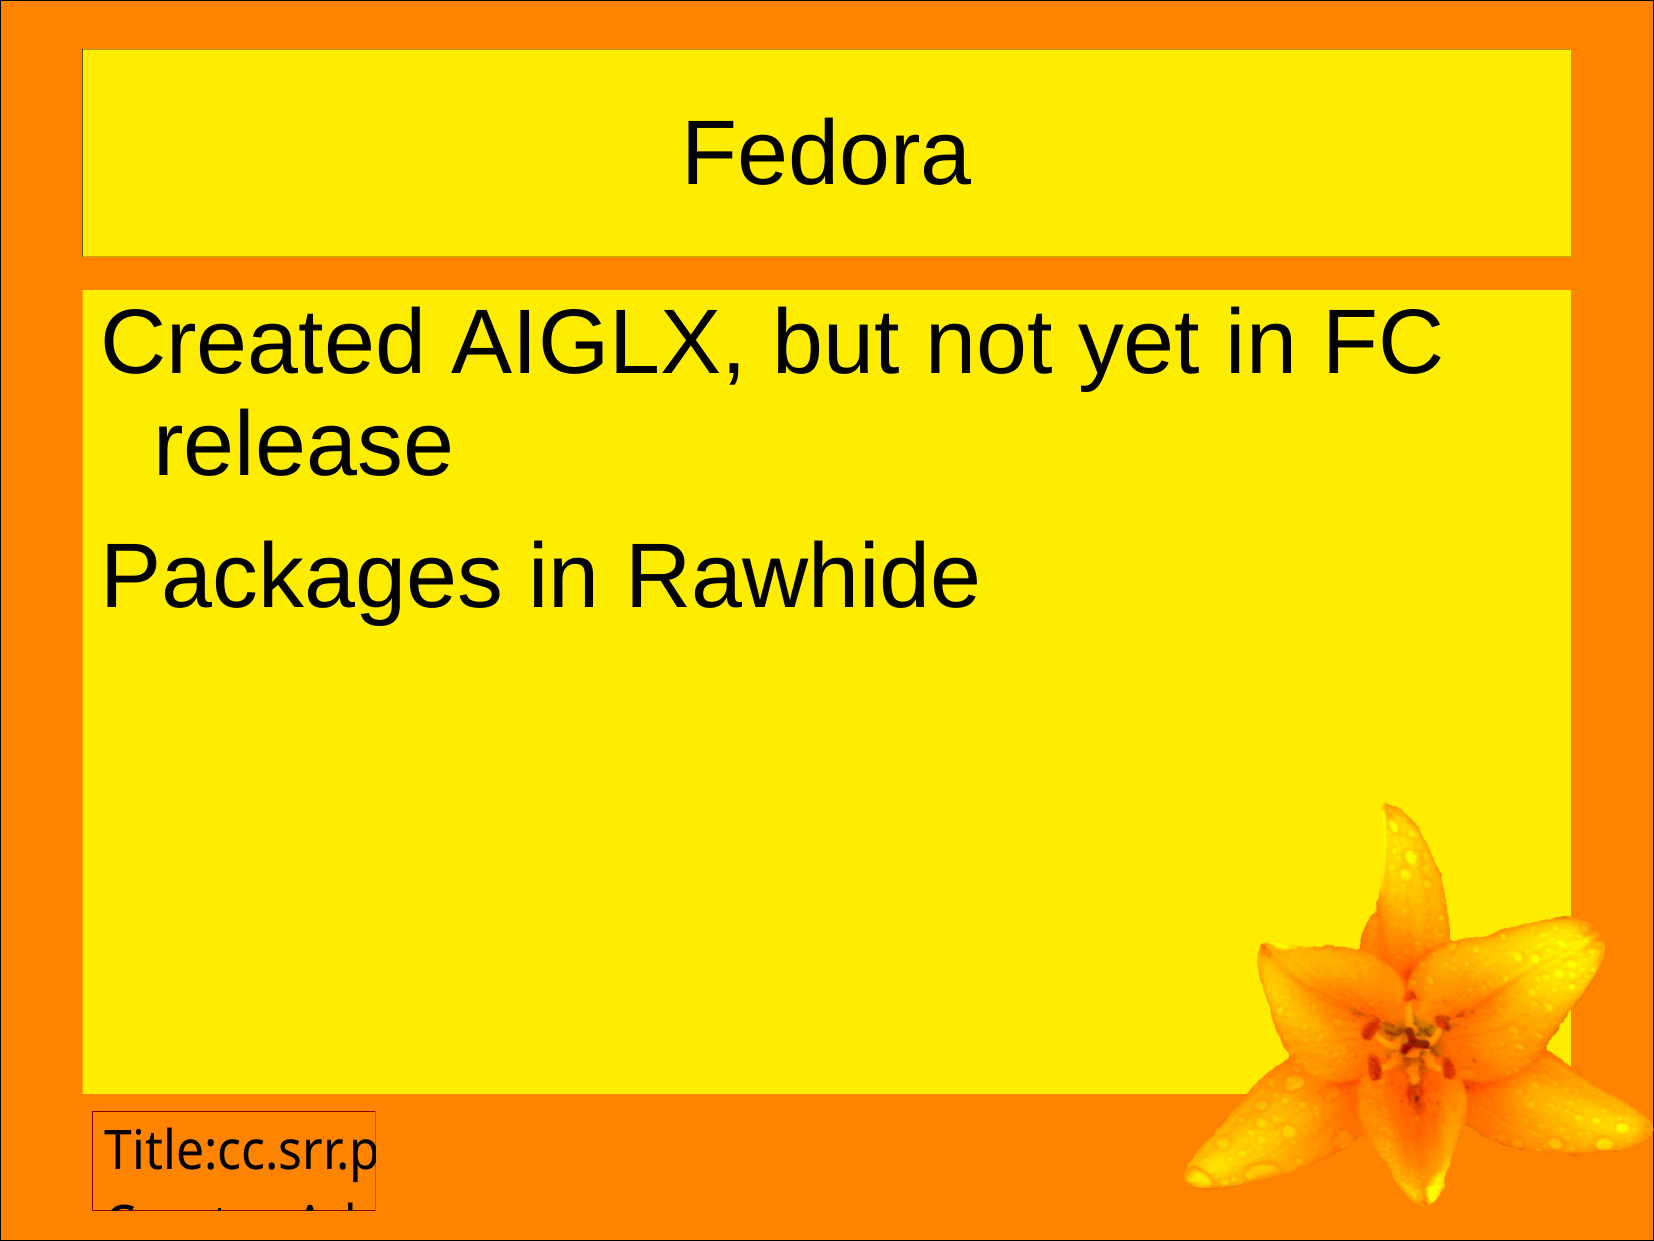

# Fedora
Created AIGLX, but not yet in FC release
Packages in Rawhide